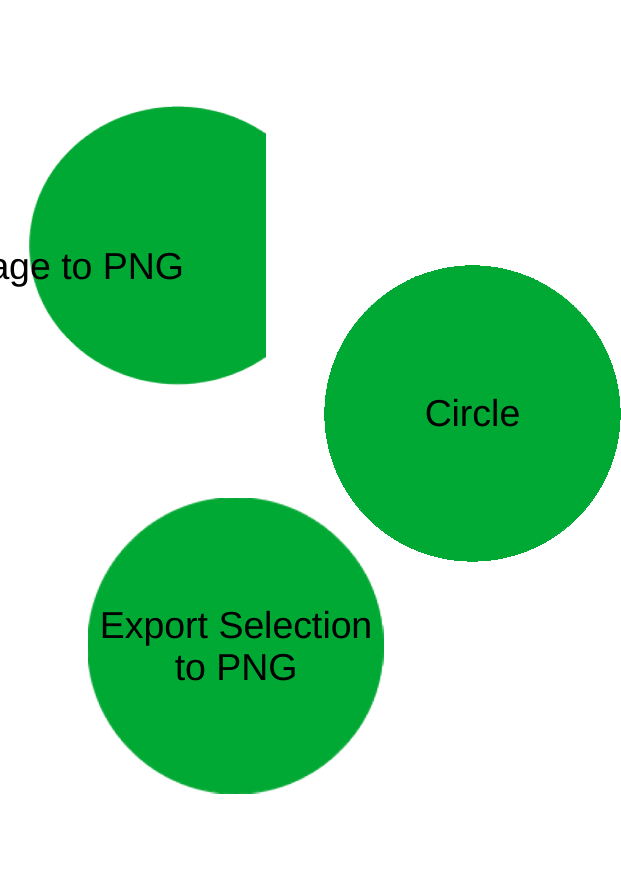

Export Page to PNG
Circle
Export Selection
to PNG